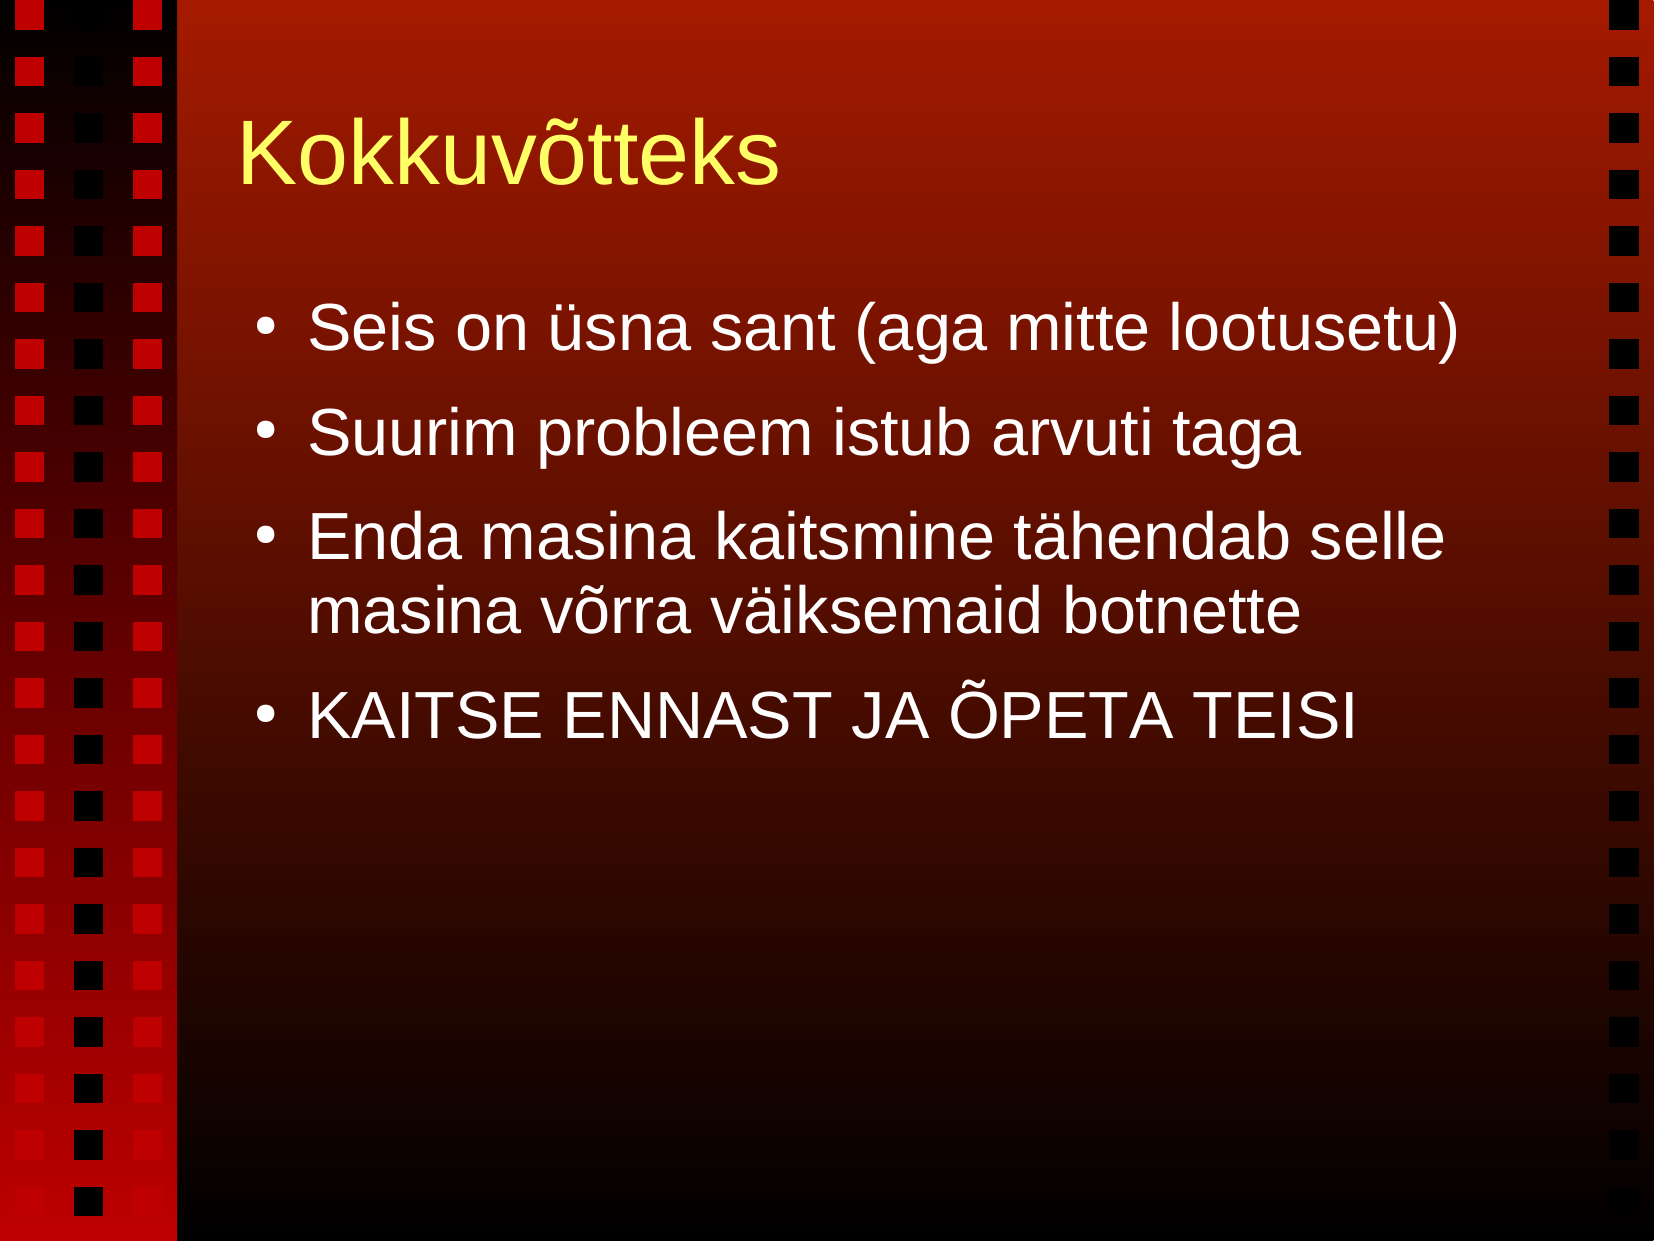

# Kokkuvõtteks
Seis on üsna sant (aga mitte lootusetu)
Suurim probleem istub arvuti taga
Enda masina kaitsmine tähendab selle masina võrra väiksemaid botnette
KAITSE ENNAST JA ÕPETA TEISI